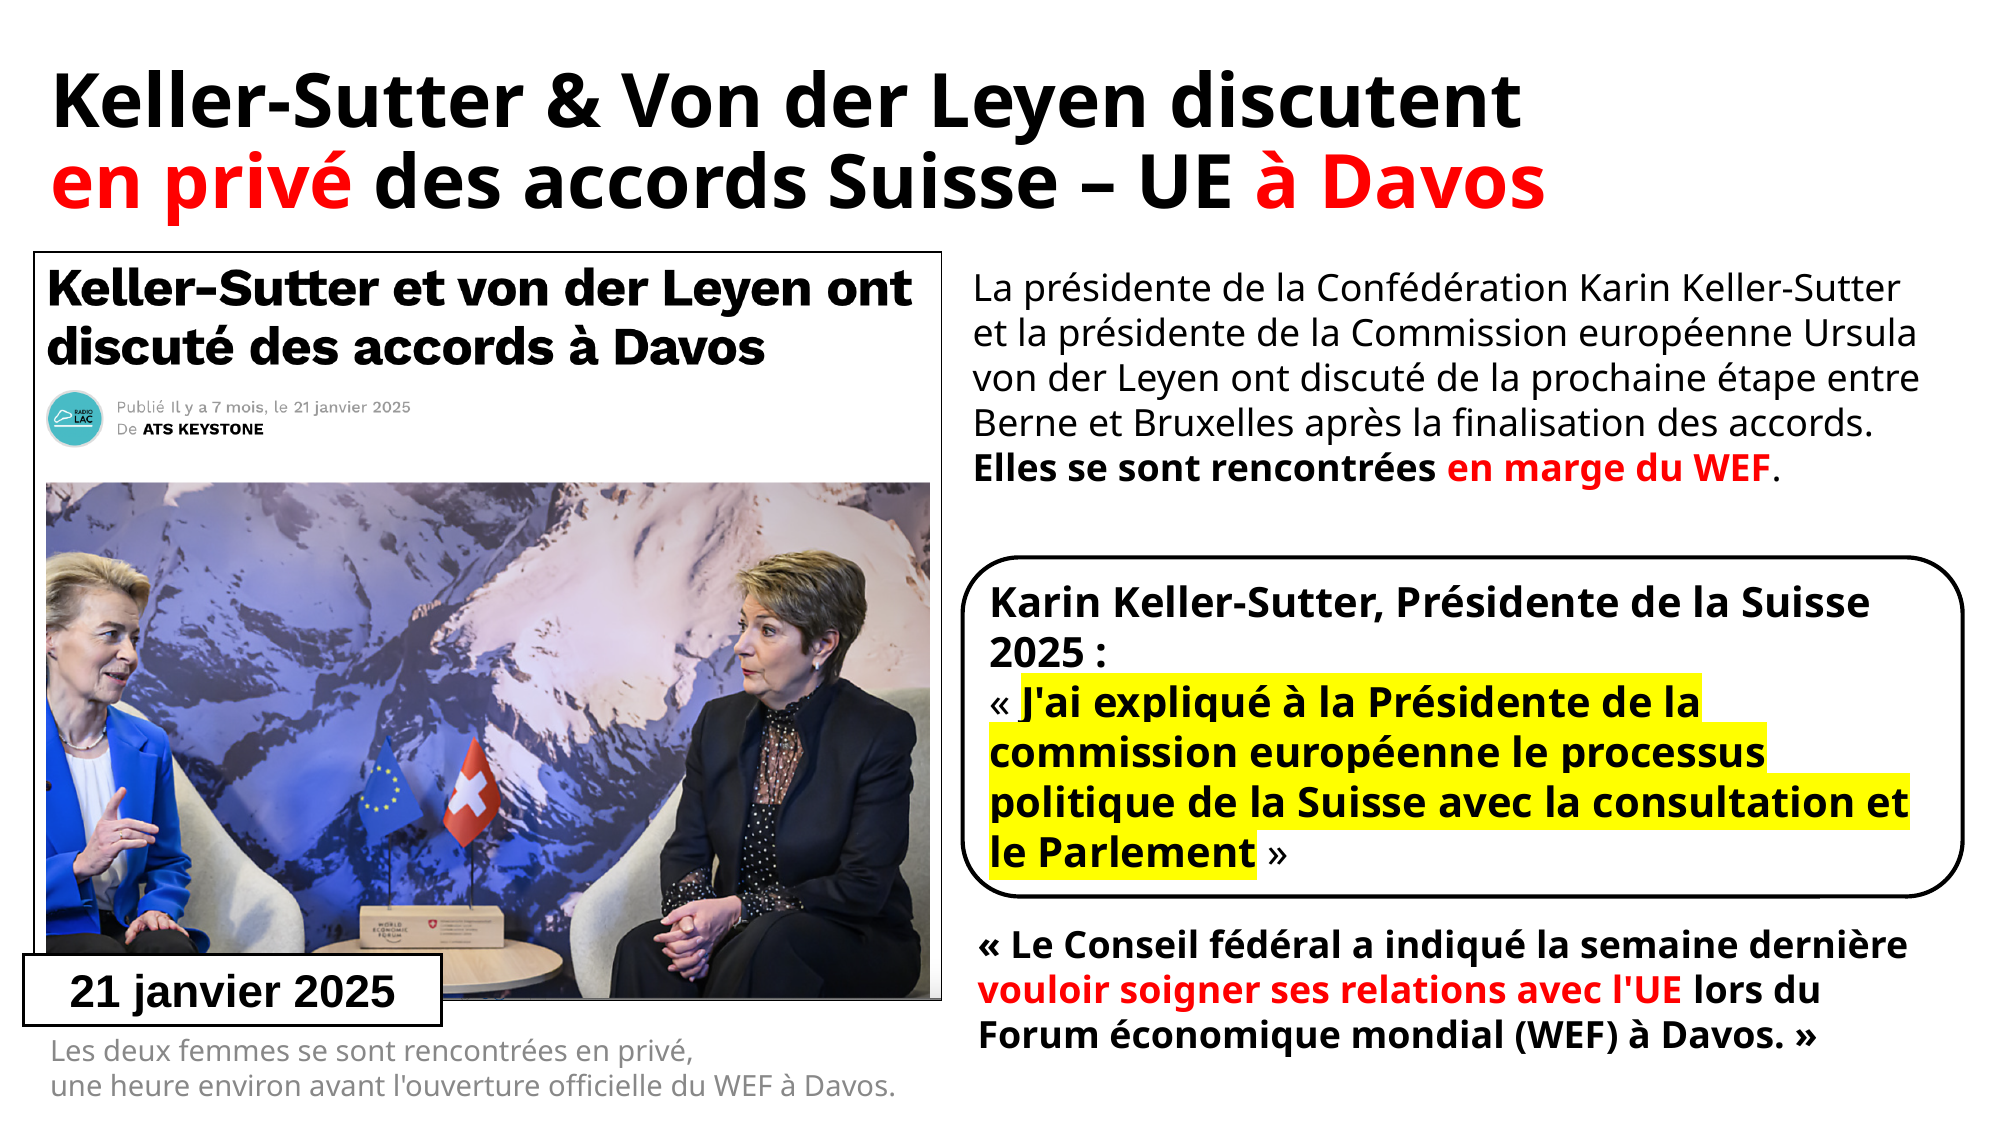

# Keller-Sutter & Von der Leyen discutent en privé des accords Suisse – UE à Davos
La présidente de la Confédération Karin Keller-Sutter et la présidente de la Commission européenne Ursula von der Leyen ont discuté de la prochaine étape entre Berne et Bruxelles après la finalisation des accords.
Elles se sont rencontrées en marge du WEF.
Karin Keller-Sutter, Présidente de la Suisse 2025 :
« J'ai expliqué à la Présidente de la commission européenne le processus politique de la Suisse avec la consultation et le Parlement »
« Le Conseil fédéral a indiqué la semaine dernière vouloir soigner ses relations avec l'UE lors du Forum économique mondial (WEF) à Davos. »
21 janvier 2025
Les deux femmes se sont rencontrées en privé,
une heure environ avant l'ouverture officielle du WEF à Davos.